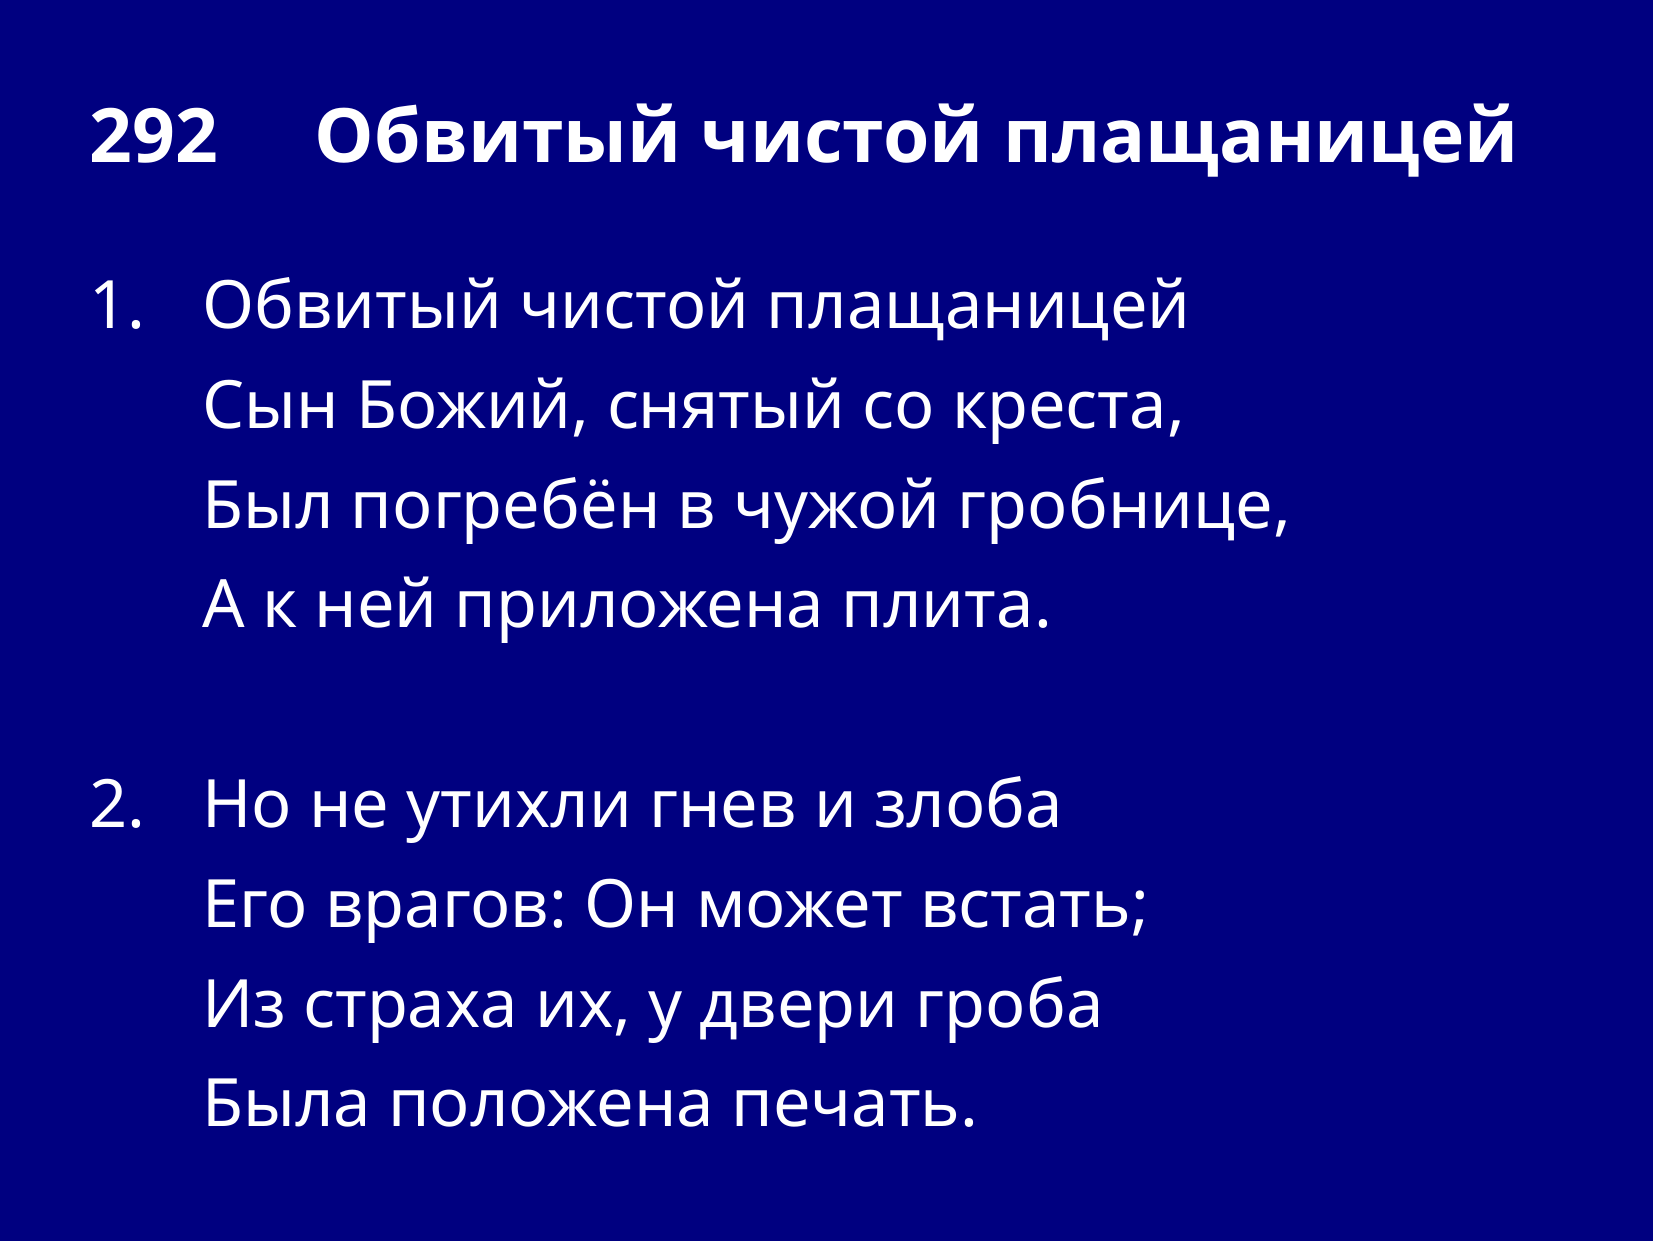

292	Обвитый чистой плащаницей
1.	Обвитый чистой плащаницей
	Сын Божий, снятый со креста,
	Был погребён в чужой гробнице,
	А к ней приложена плита.
2.	Но не утихли гнев и злоба
	Его врагов: Он может встать;
	Из страха их, у двери гроба
	Была положена печать.